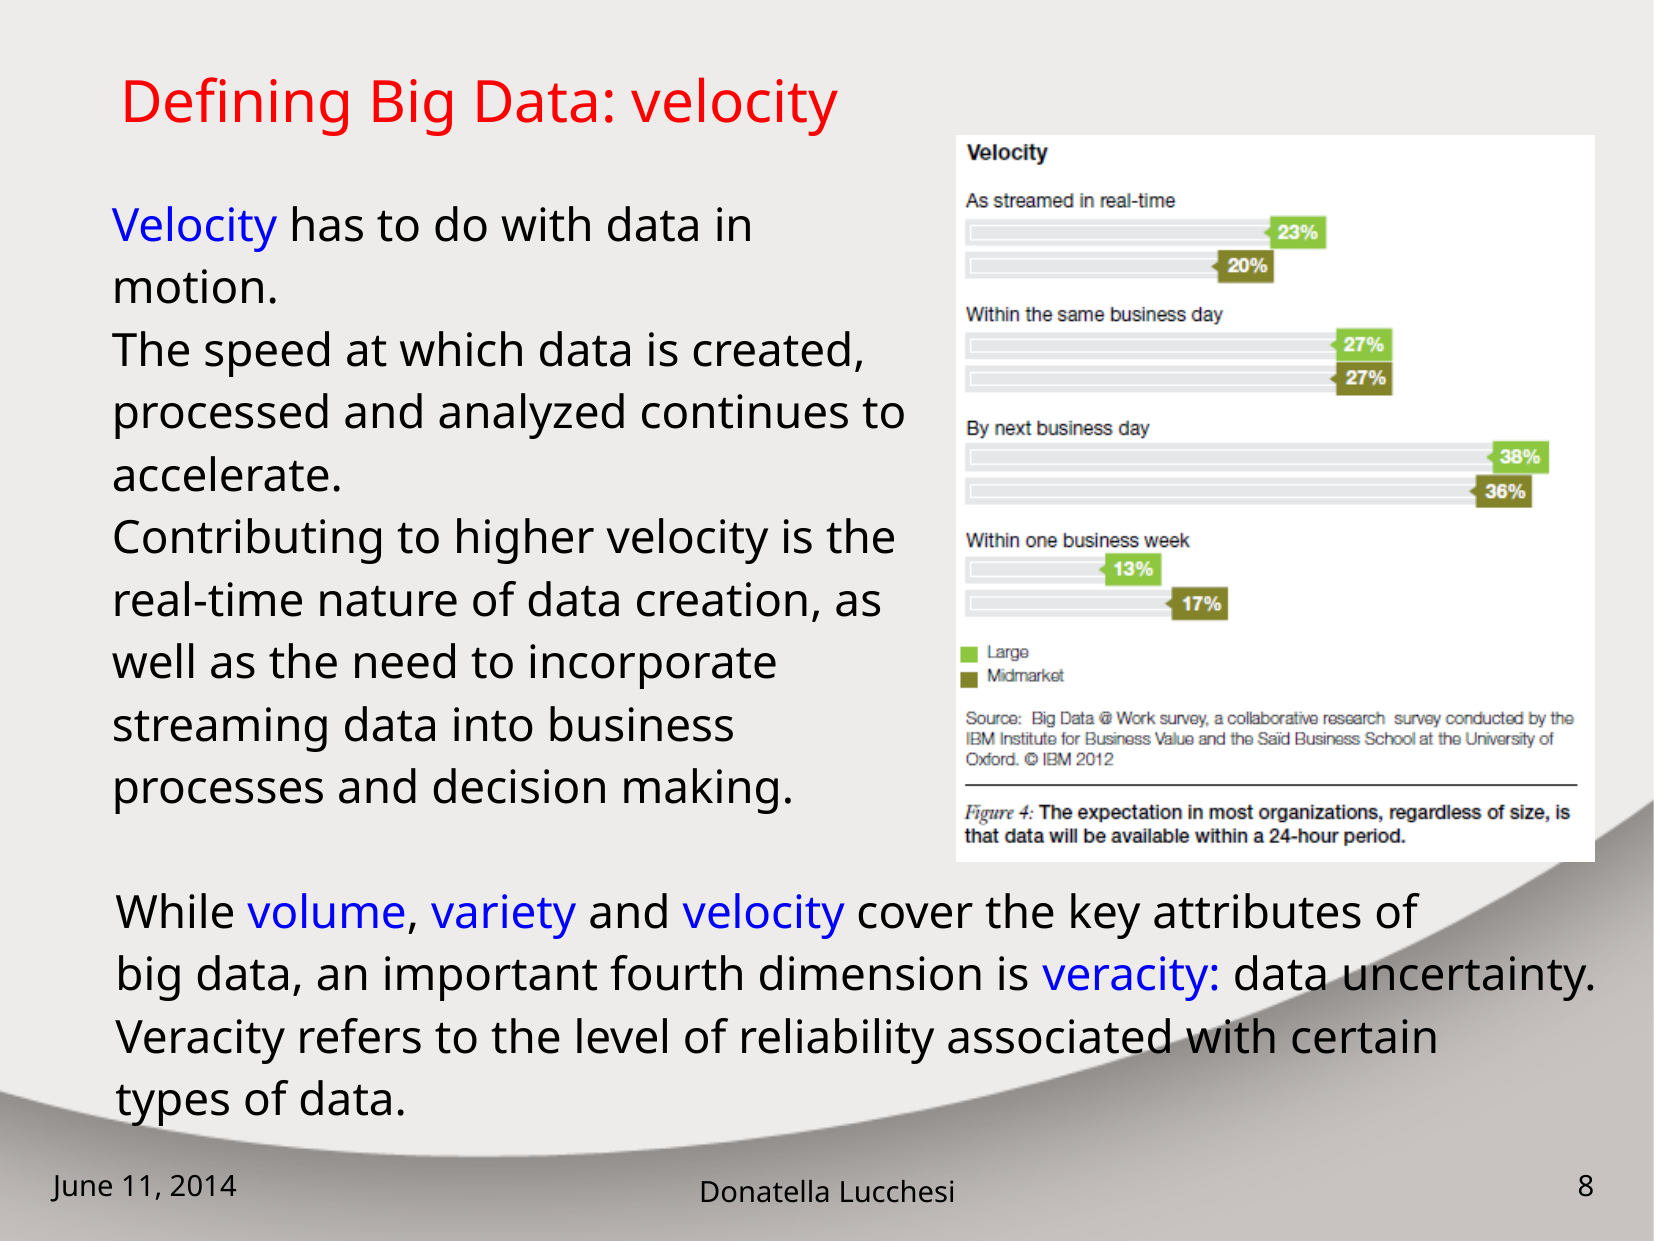

Defining Big Data: velocity
Velocity has to do with data in
motion.
The speed at which data is created,
processed and analyzed continues to
accelerate.
Contributing to higher velocity is the
real-time nature of data creation, as
well as the need to incorporate
streaming data into business
processes and decision making.
While volume, variety and velocity cover the key attributes of
big data, an important fourth dimension is veracity: data uncertainty.
Veracity refers to the level of reliability associated with certain
types of data.
June 11, 2014
8
Donatella Lucchesi